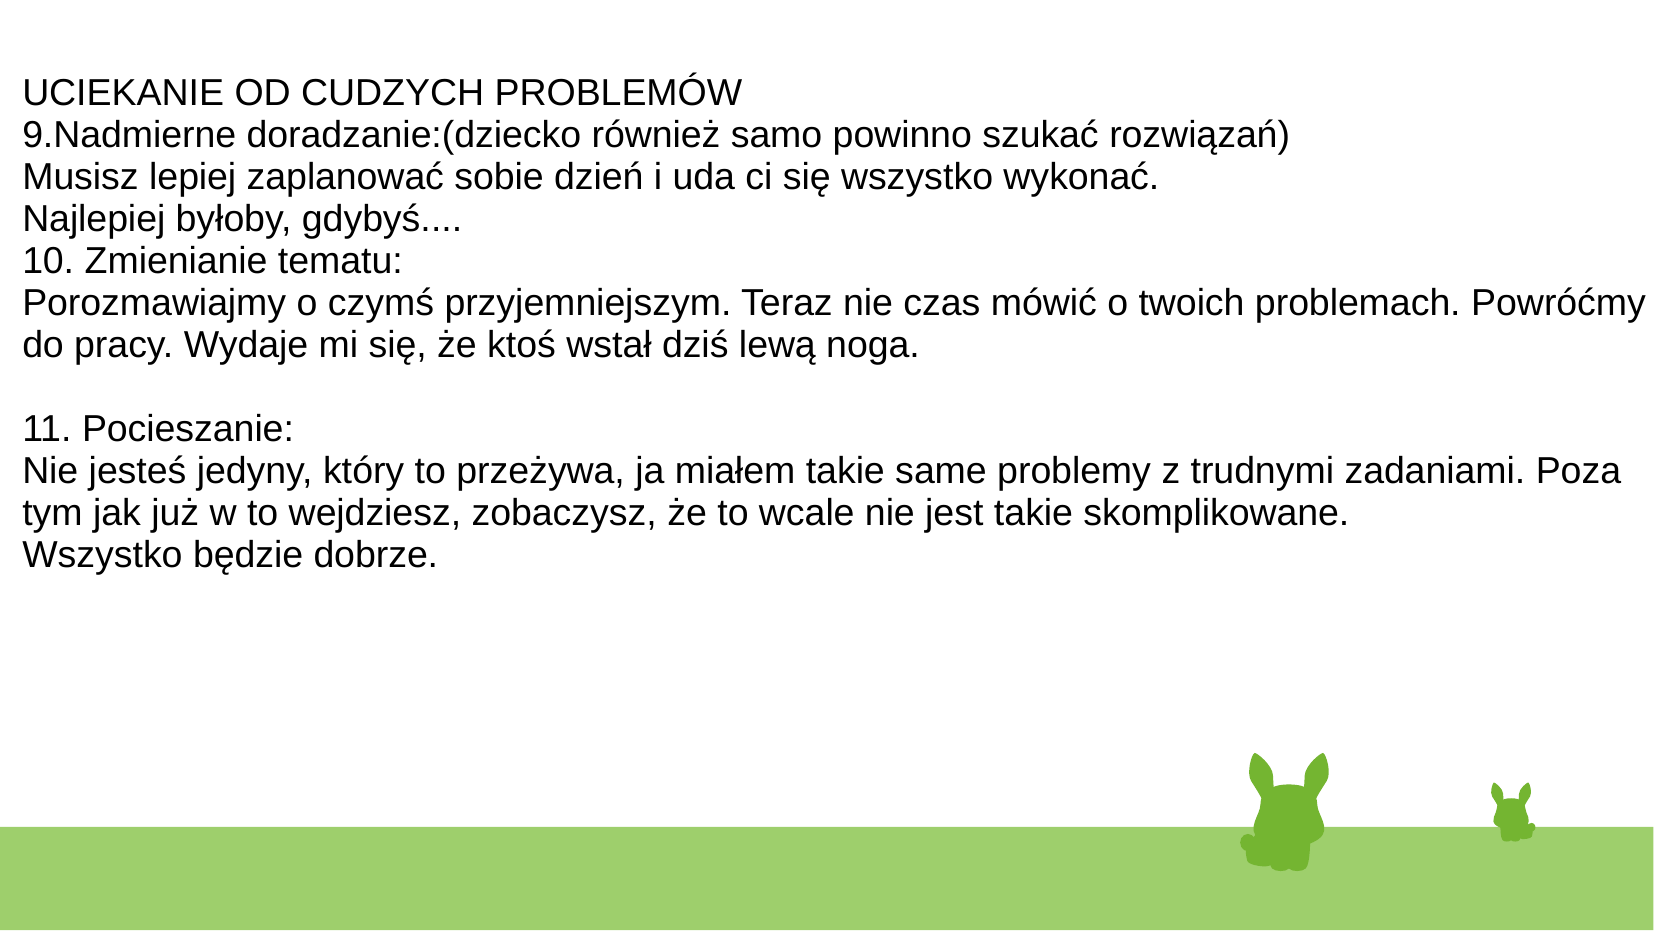

UCIEKANIE OD CUDZYCH PROBLEMÓW
9.Nadmierne doradzanie:(dziecko również samo powinno szukać rozwiązań)
Musisz lepiej zaplanować sobie dzień i uda ci się wszystko wykonać.
Najlepiej byłoby, gdybyś....
10. Zmienianie tematu:
Porozmawiajmy o czymś przyjemniejszym. Teraz nie czas mówić o twoich problemach. Powróćmy do pracy. Wydaje mi się, że ktoś wstał dziś lewą noga.
11. Pocieszanie:
Nie jesteś jedyny, który to przeżywa, ja miałem takie same problemy z trudnymi zadaniami. Poza tym jak już w to wejdziesz, zobaczysz, że to wcale nie jest takie skomplikowane.
Wszystko będzie dobrze.